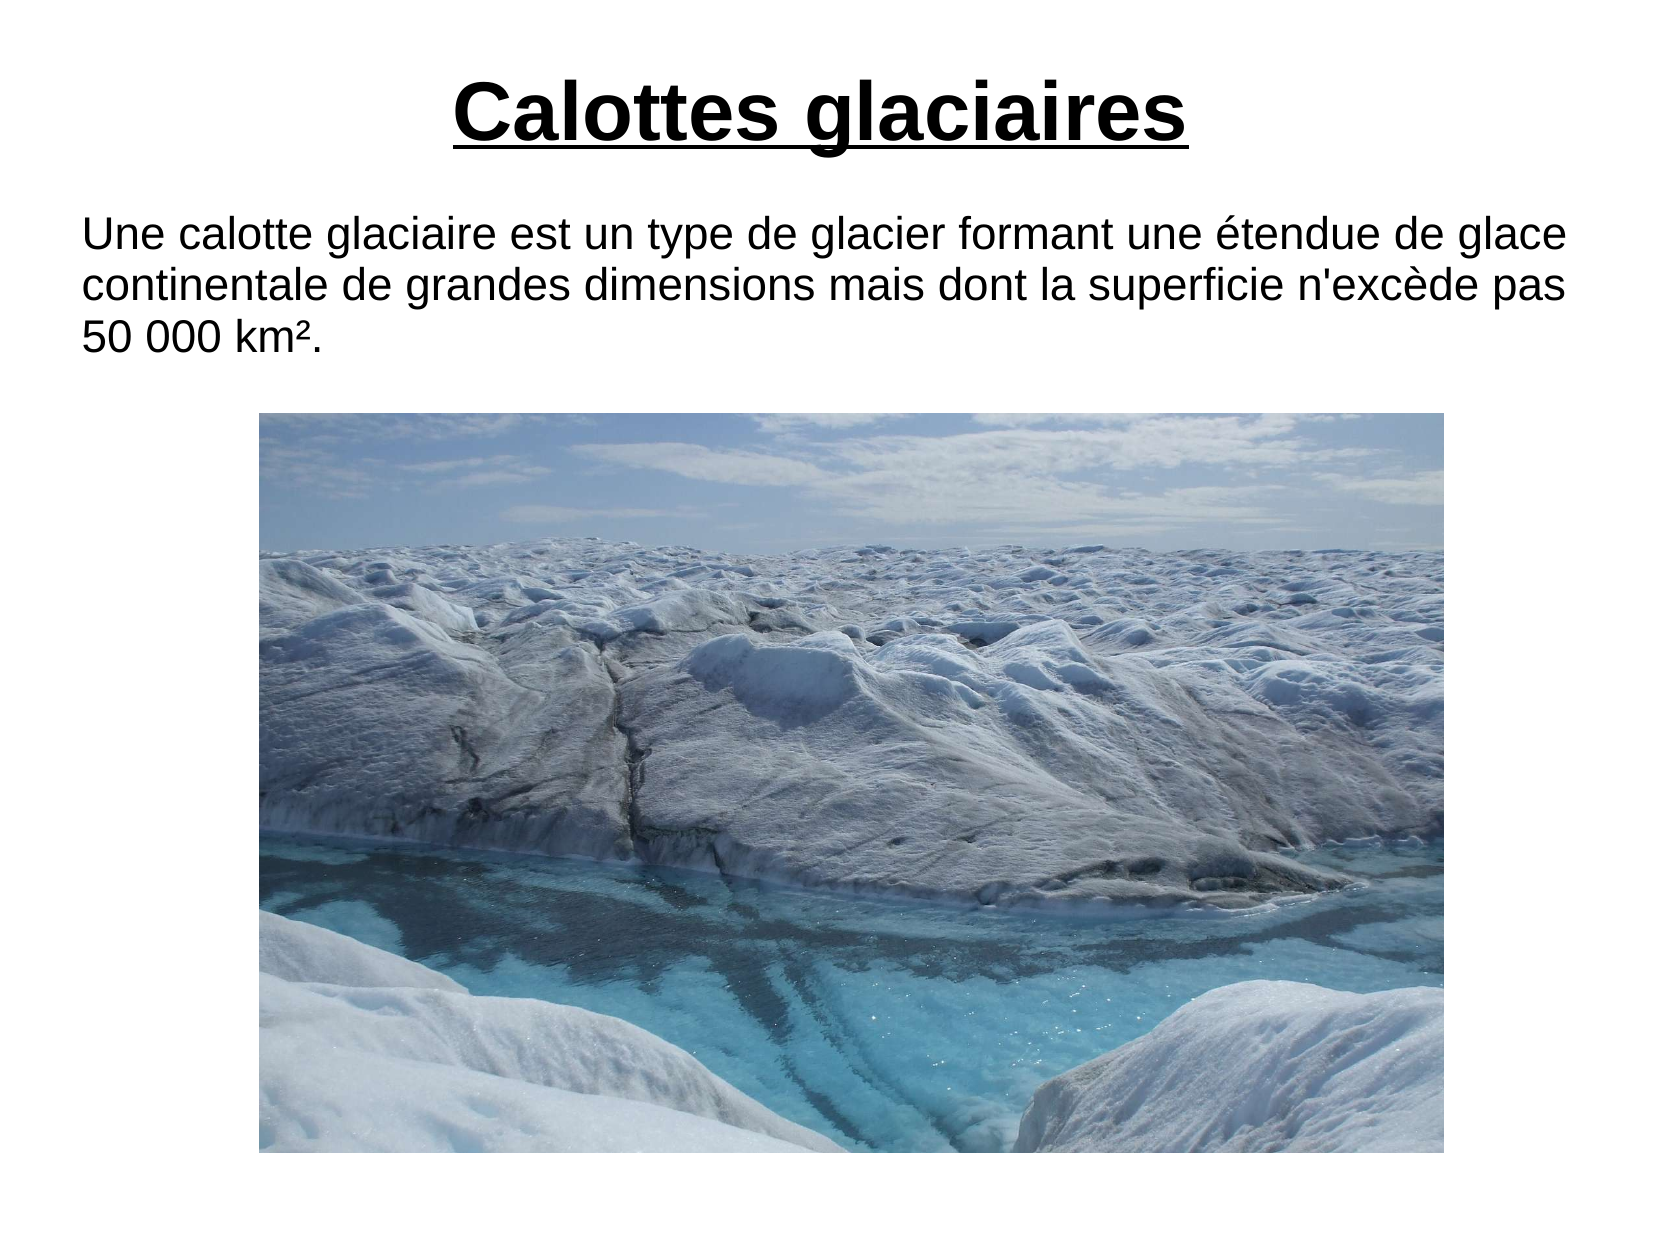

Calottes glaciaires
Une calotte glaciaire est un type de glacier formant une étendue de glace continentale de grandes dimensions mais dont la superficie n'excède pas 50 000 km².